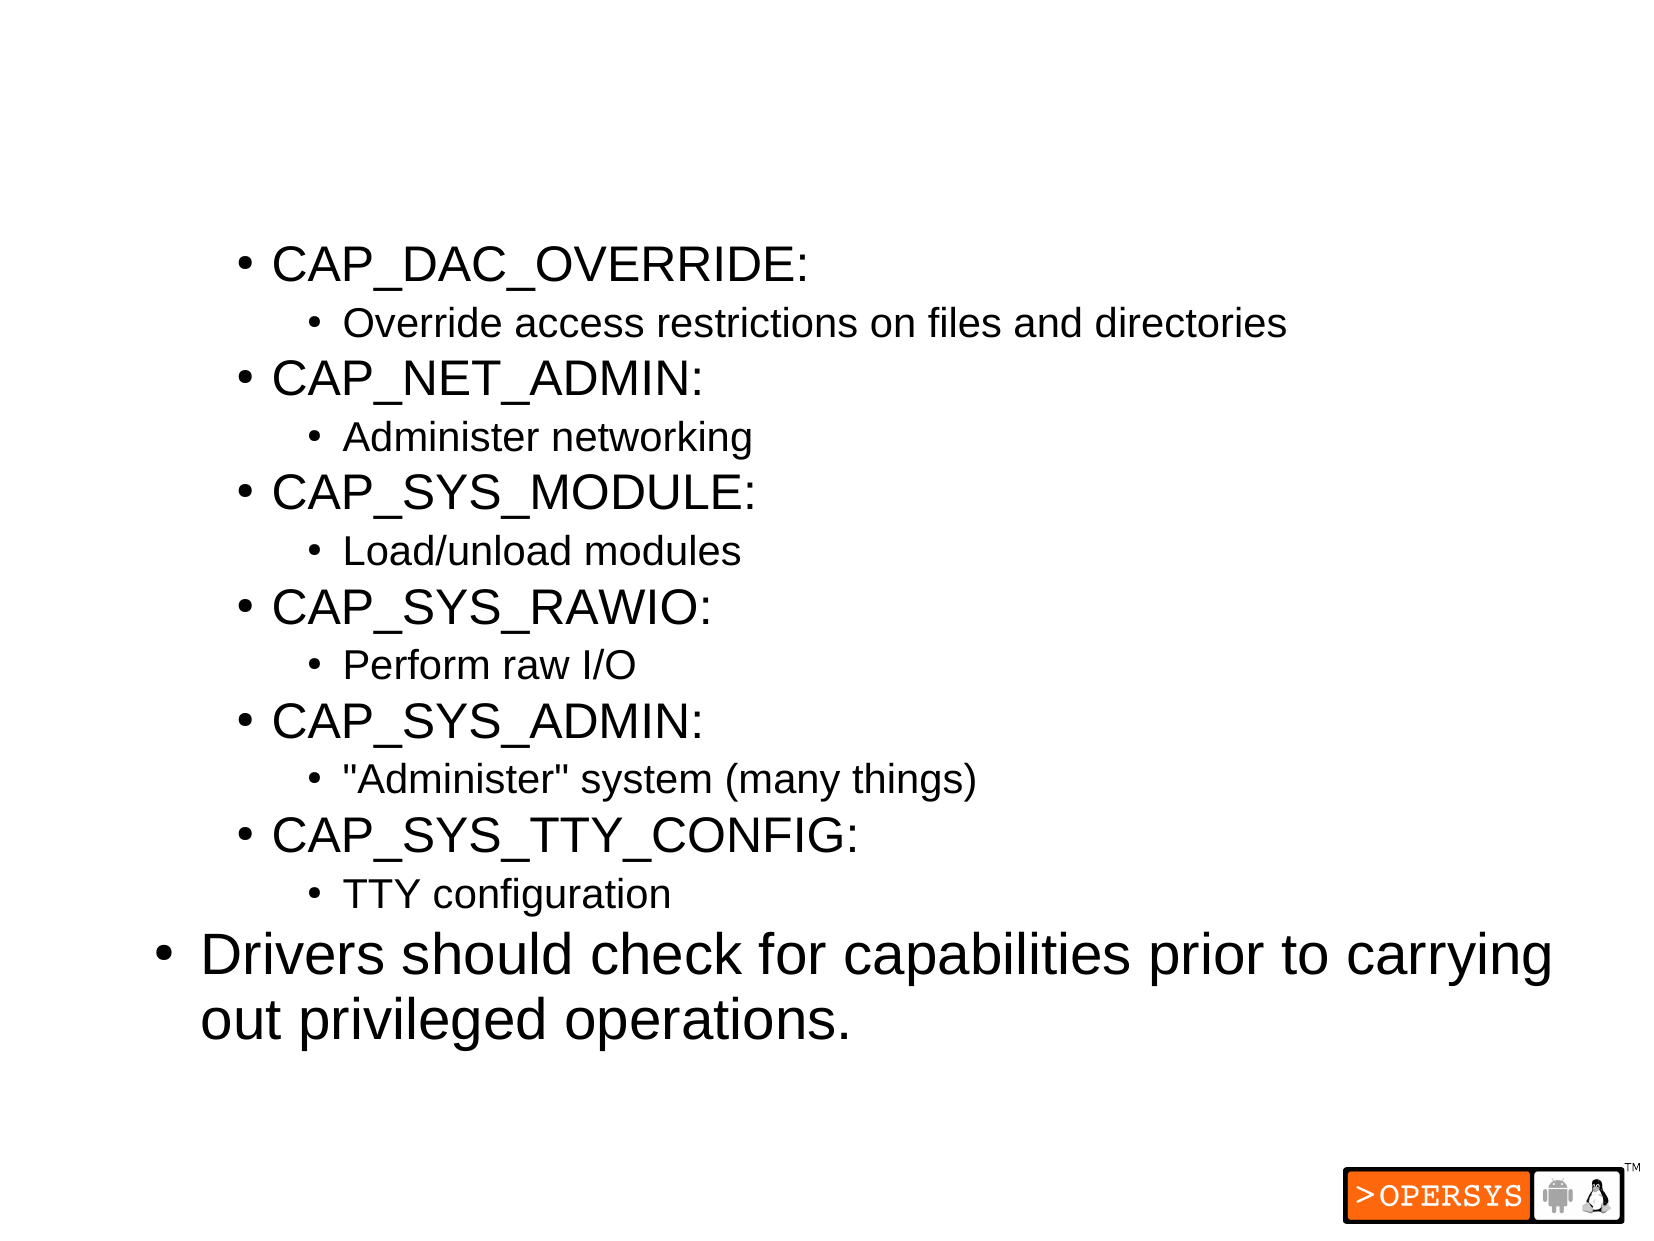

# CAP_DAC_OVERRIDE:
Override access restrictions on files and directories
CAP_NET_ADMIN:
Administer networking
CAP_SYS_MODULE:
Load/unload modules
CAP_SYS_RAWIO:
Perform raw I/O
CAP_SYS_ADMIN:
"Administer" system (many things)
CAP_SYS_TTY_CONFIG:
TTY configuration
Drivers should check for capabilities prior to carrying out privileged operations.